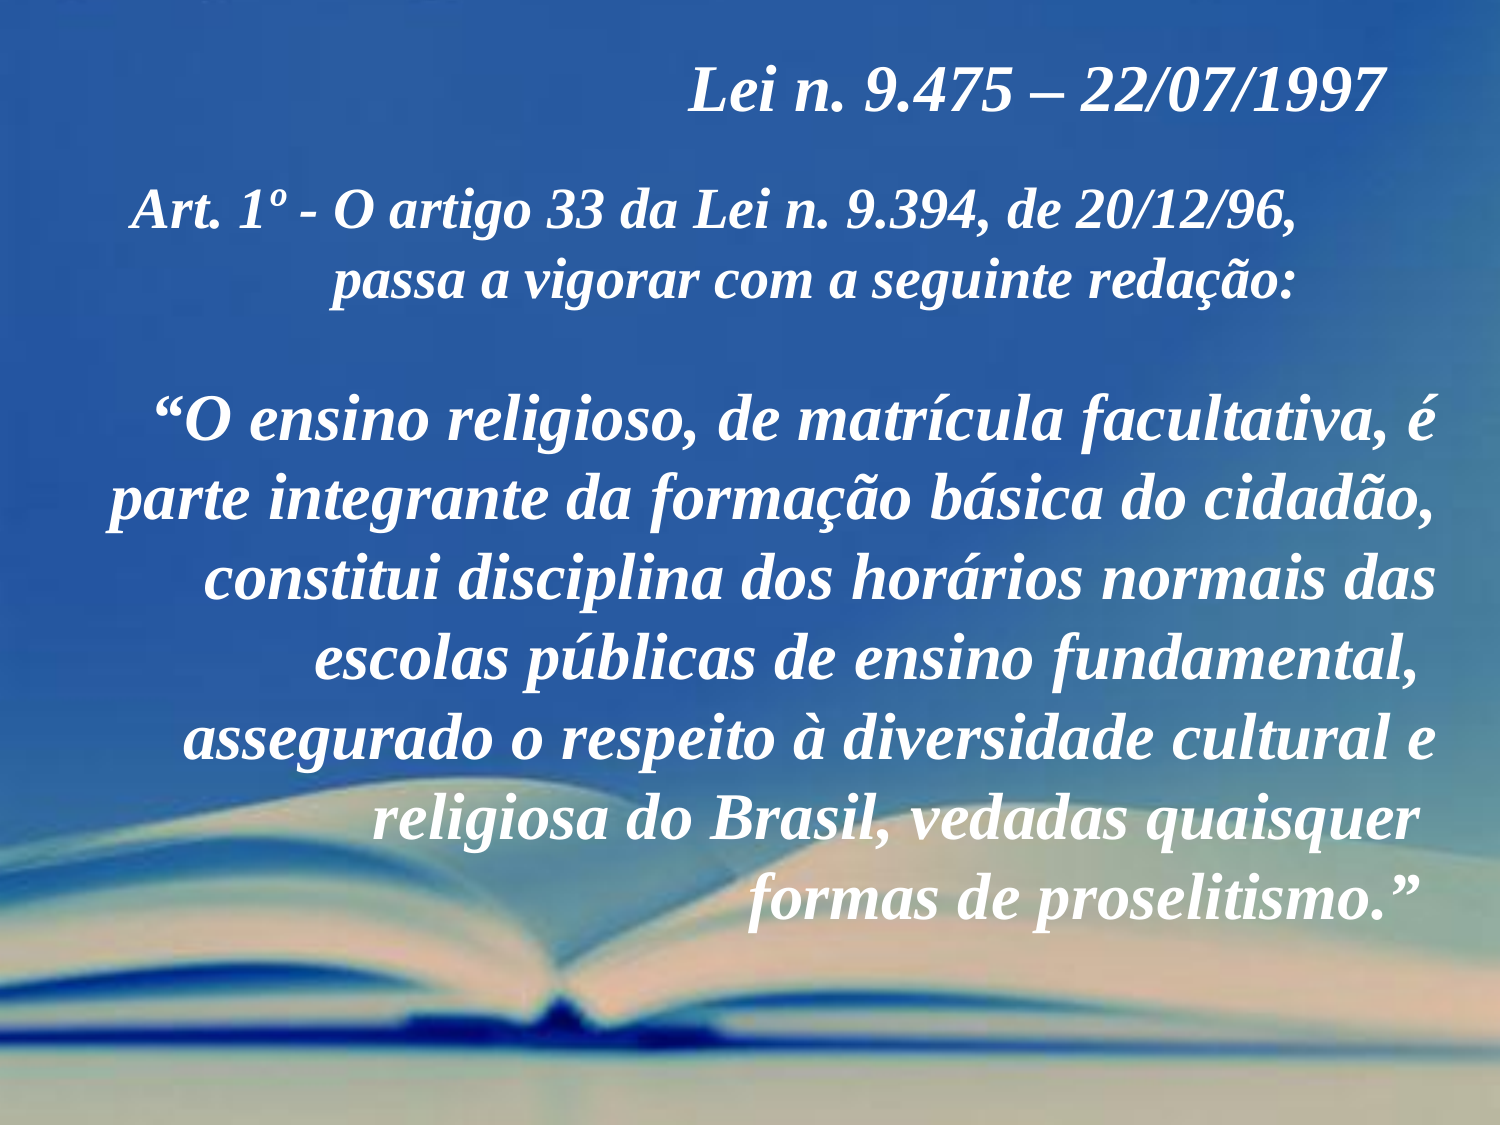

Lei n. 9.475 – 22/07/1997
Art. 1º - O artigo 33 da Lei n. 9.394, de 20/12/96,
passa a vigorar com a seguinte redação:
“O ensino religioso, de matrícula facultativa, é
parte integrante da formação básica do cidadão,
constitui disciplina dos horários normais das
escolas públicas de ensino fundamental,
assegurado o respeito à diversidade cultural e
religiosa do Brasil, vedadas quaisquer
formas de proselitismo.”